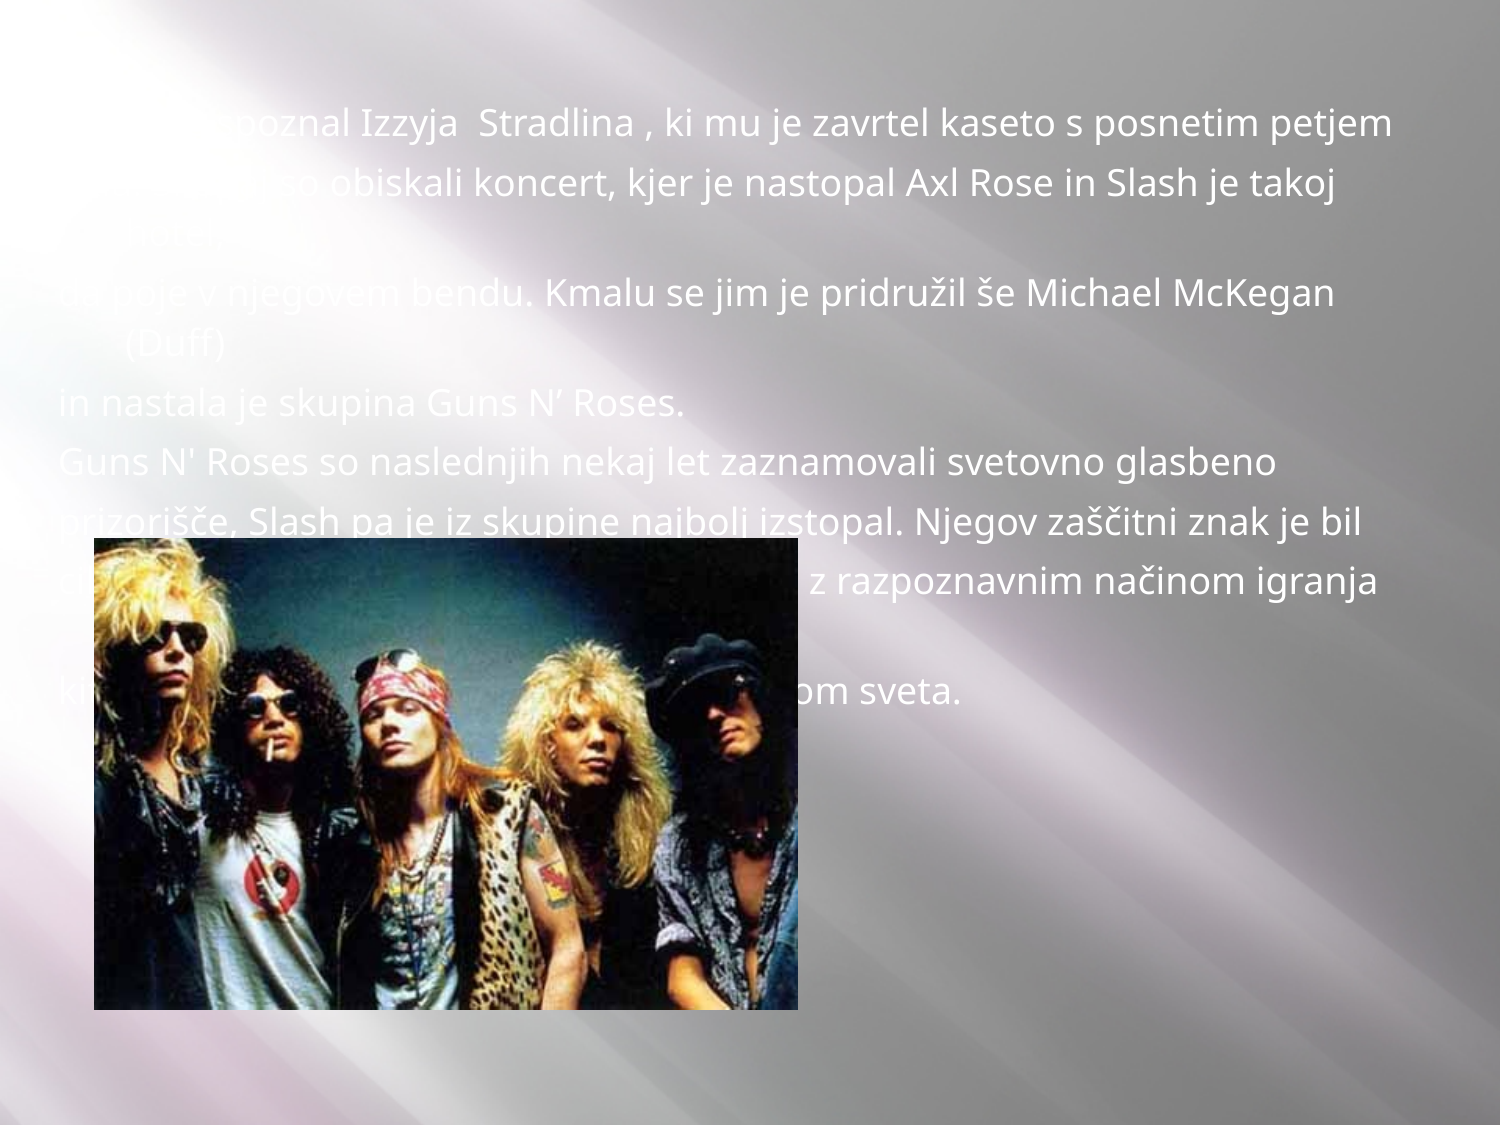

# Takrat je spoznal Izzyja Stradlina , ki mu je zavrtel kaseto s posnetim petjem
Axla. Skupaj so obiskali koncert, kjer je nastopal Axl Rose in Slash je takoj hotel,
da poje v njegovem bendu. Kmalu se jim je pridružil še Michael McKegan (Duff)
in nastala je skupina Guns N’ Roses.
Guns N' Roses so naslednjih nekaj let zaznamovali svetovno glasbeno
prizorišče, Slash pa je iz skupine najbolj izstopal. Njegov zaščitni znak je bil
cilinder na glavi in cigareta v ustih, skupaj z razpoznavnim načinom igranja na
kitaro pa je pridobil mnoge oboževalce širom sveta.